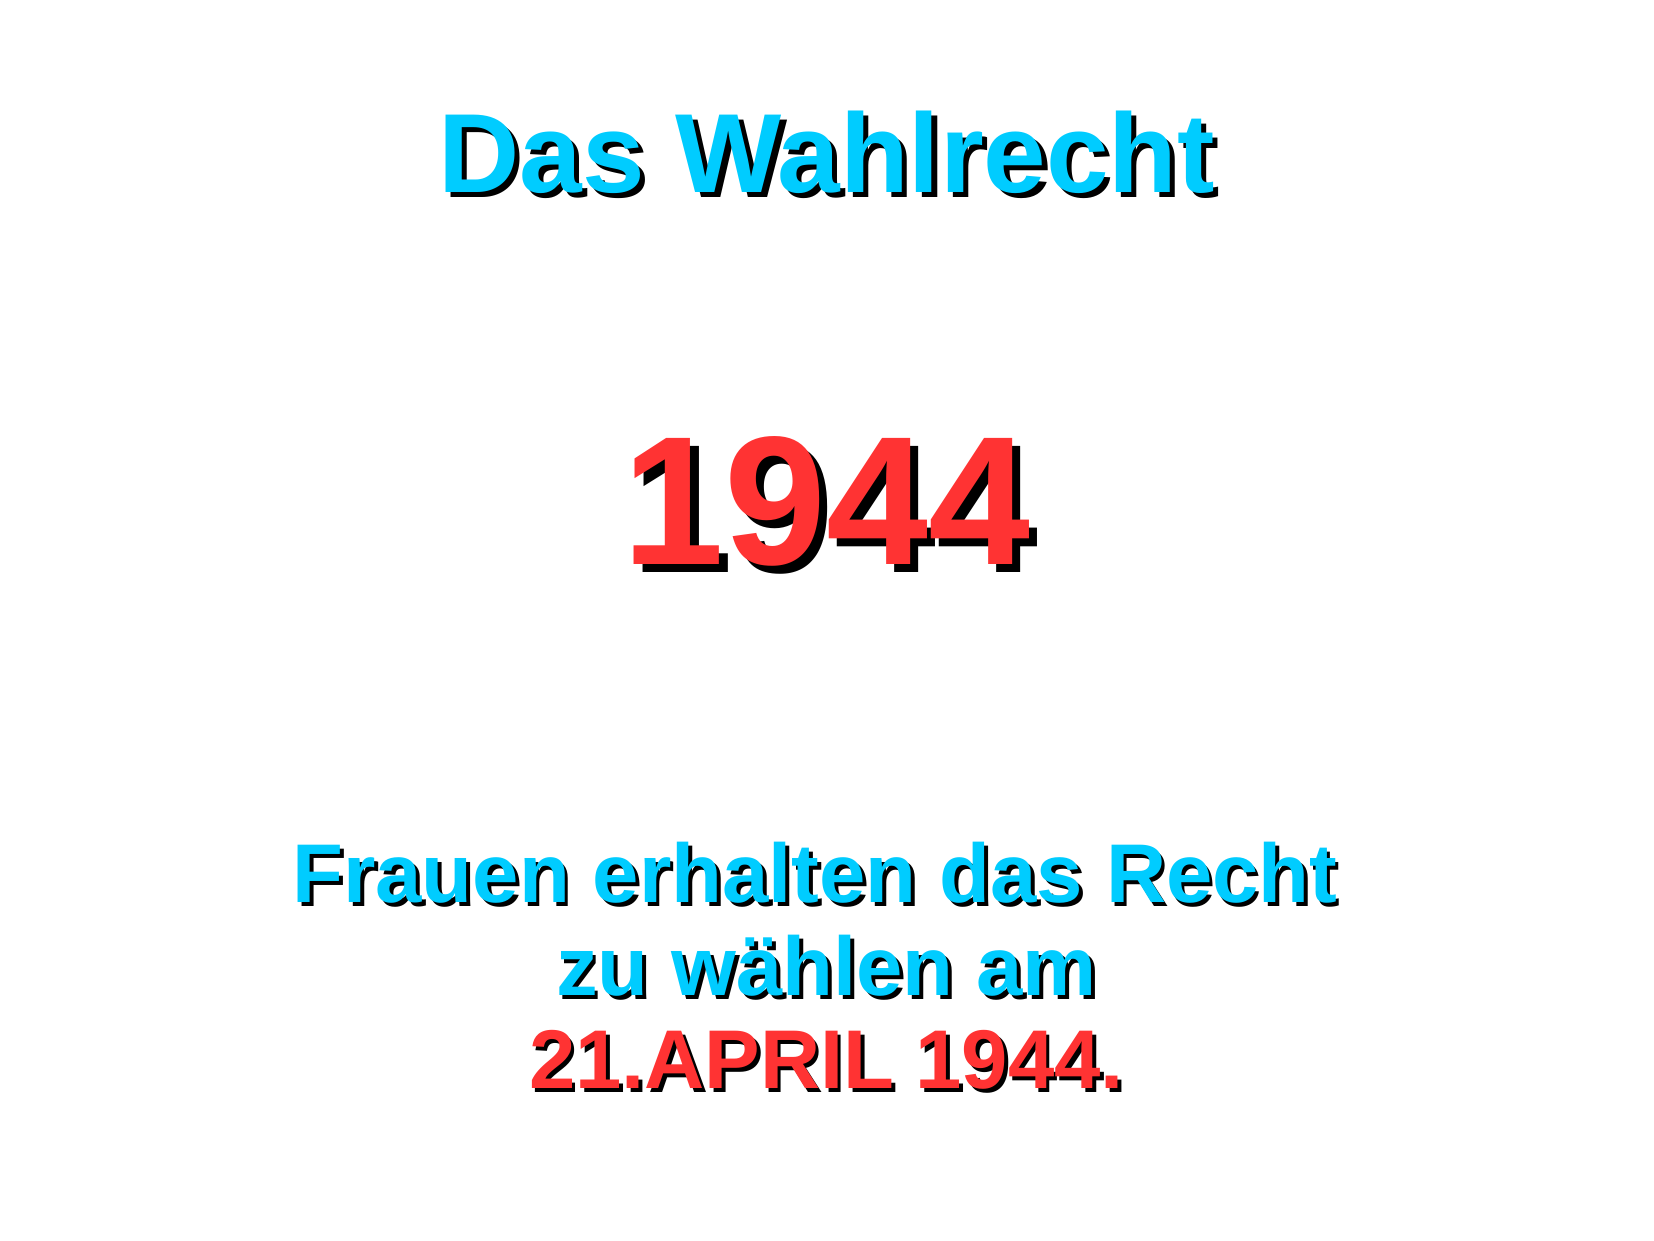

# Das Wahlrecht
1944
Frauen erhalten das Recht
zu wählen am
21.APRIL 1944.